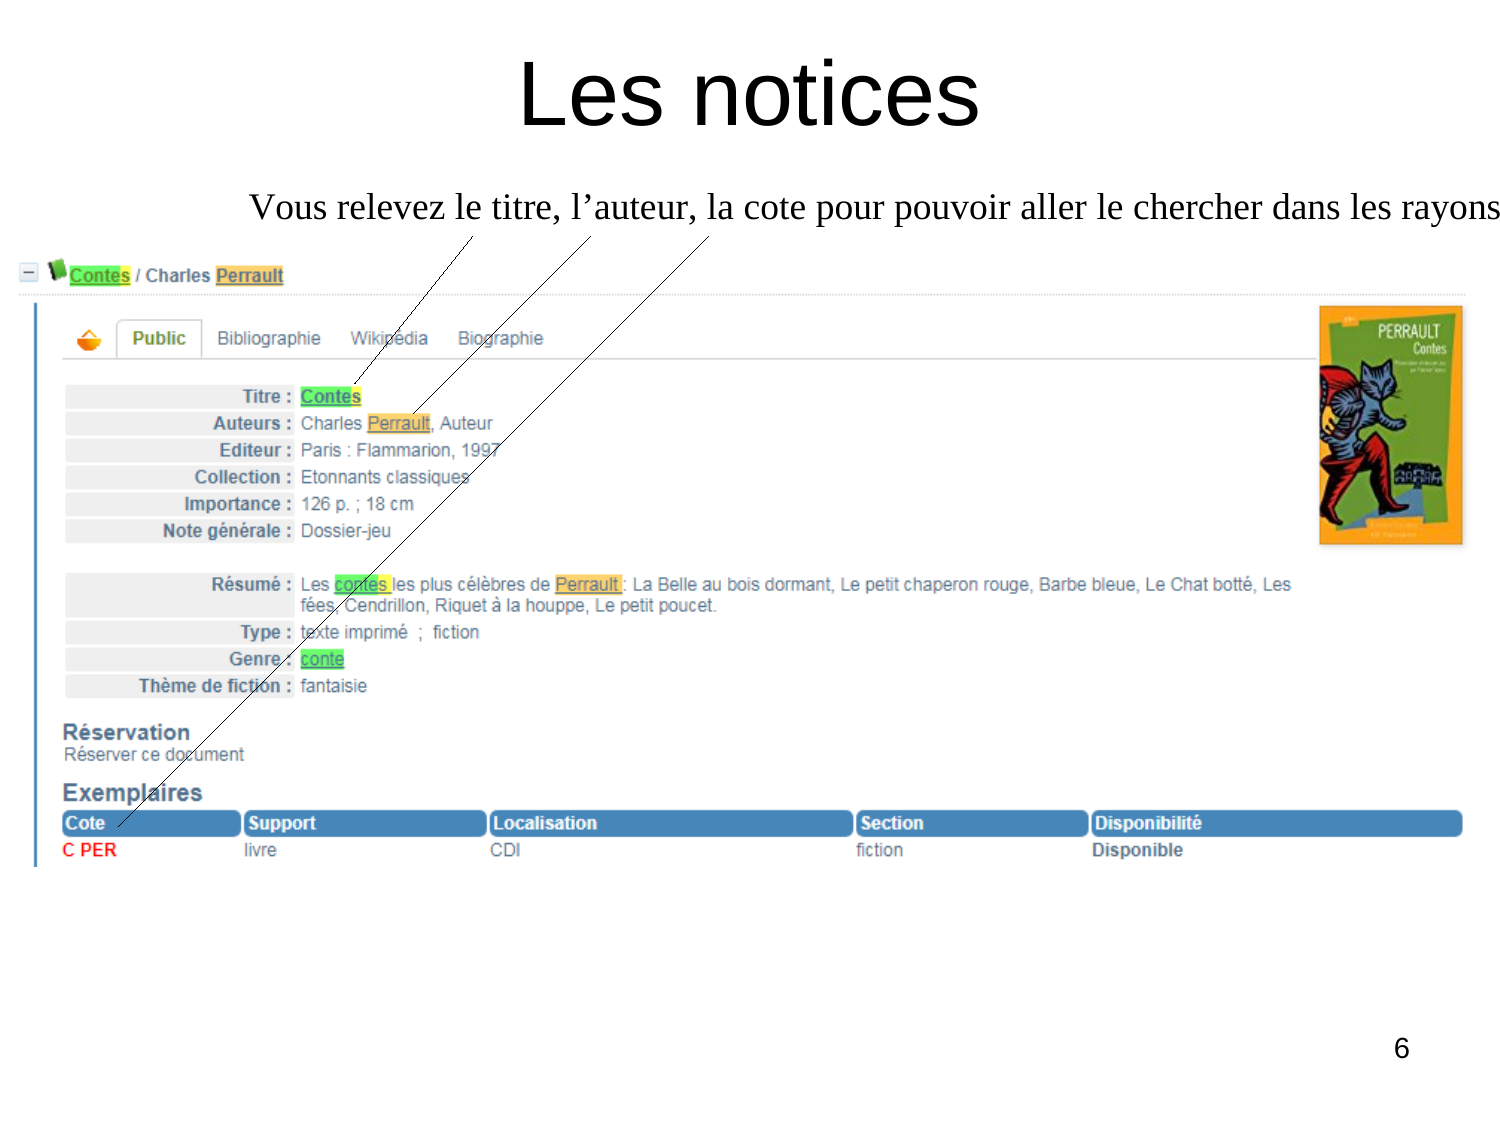

Les notices
Vous relevez le titre, l’auteur, la cote pour pouvoir aller le chercher dans les rayons